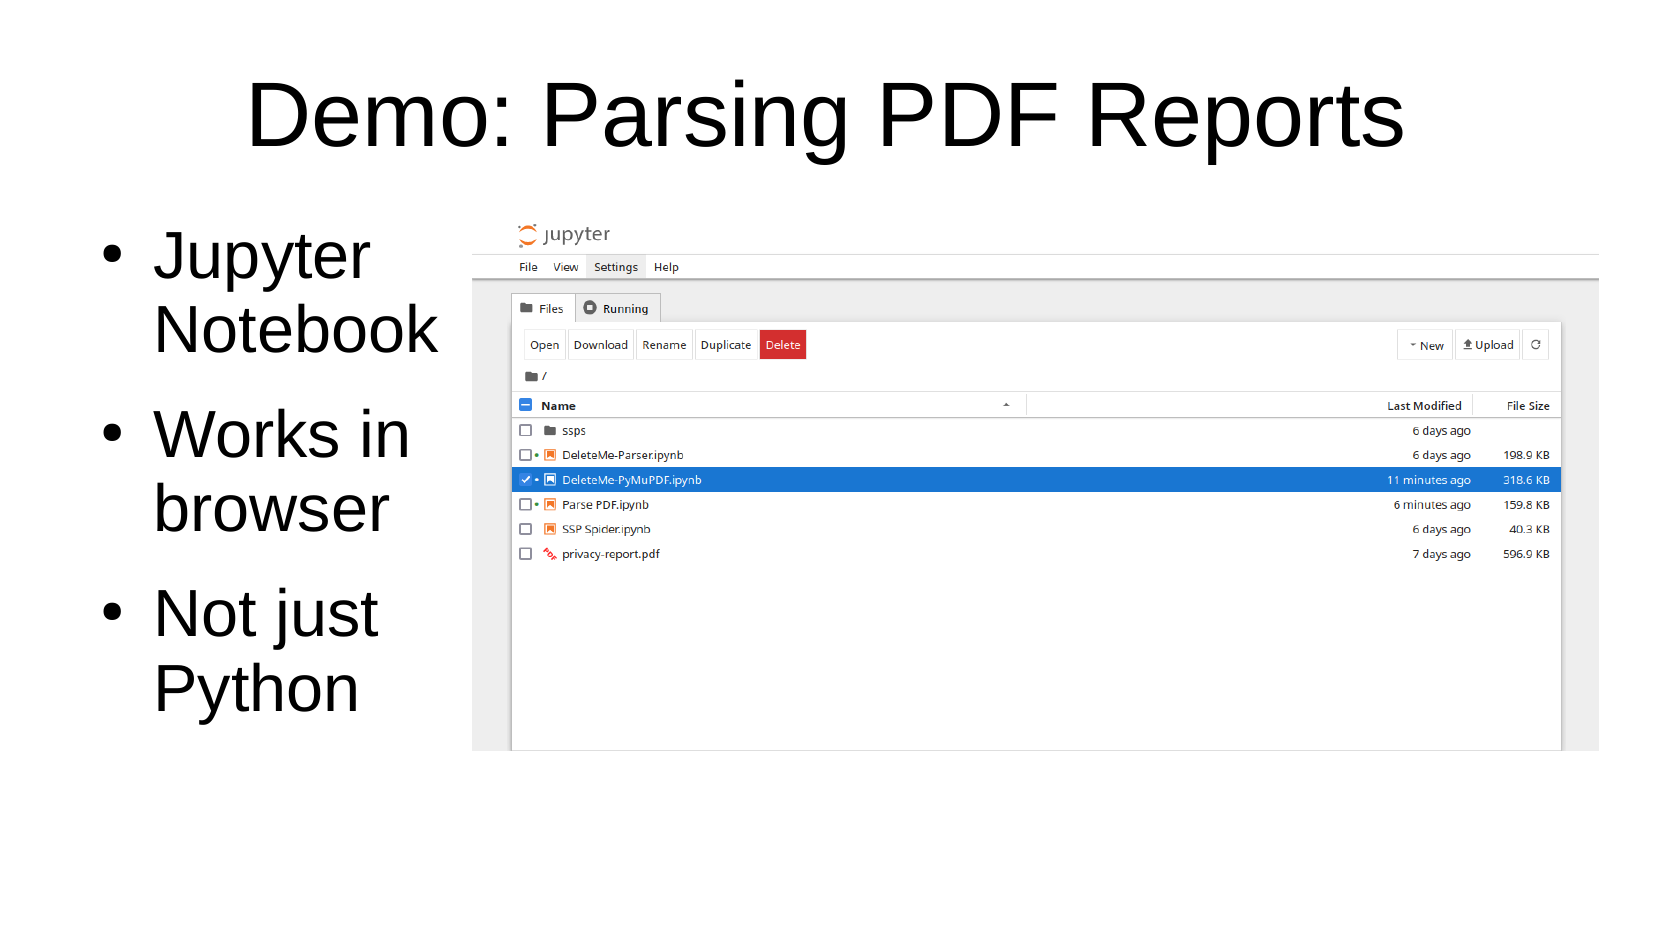

# Demo: Parsing PDF Reports
Jupyter Notebook
Works in browser
Not just Python